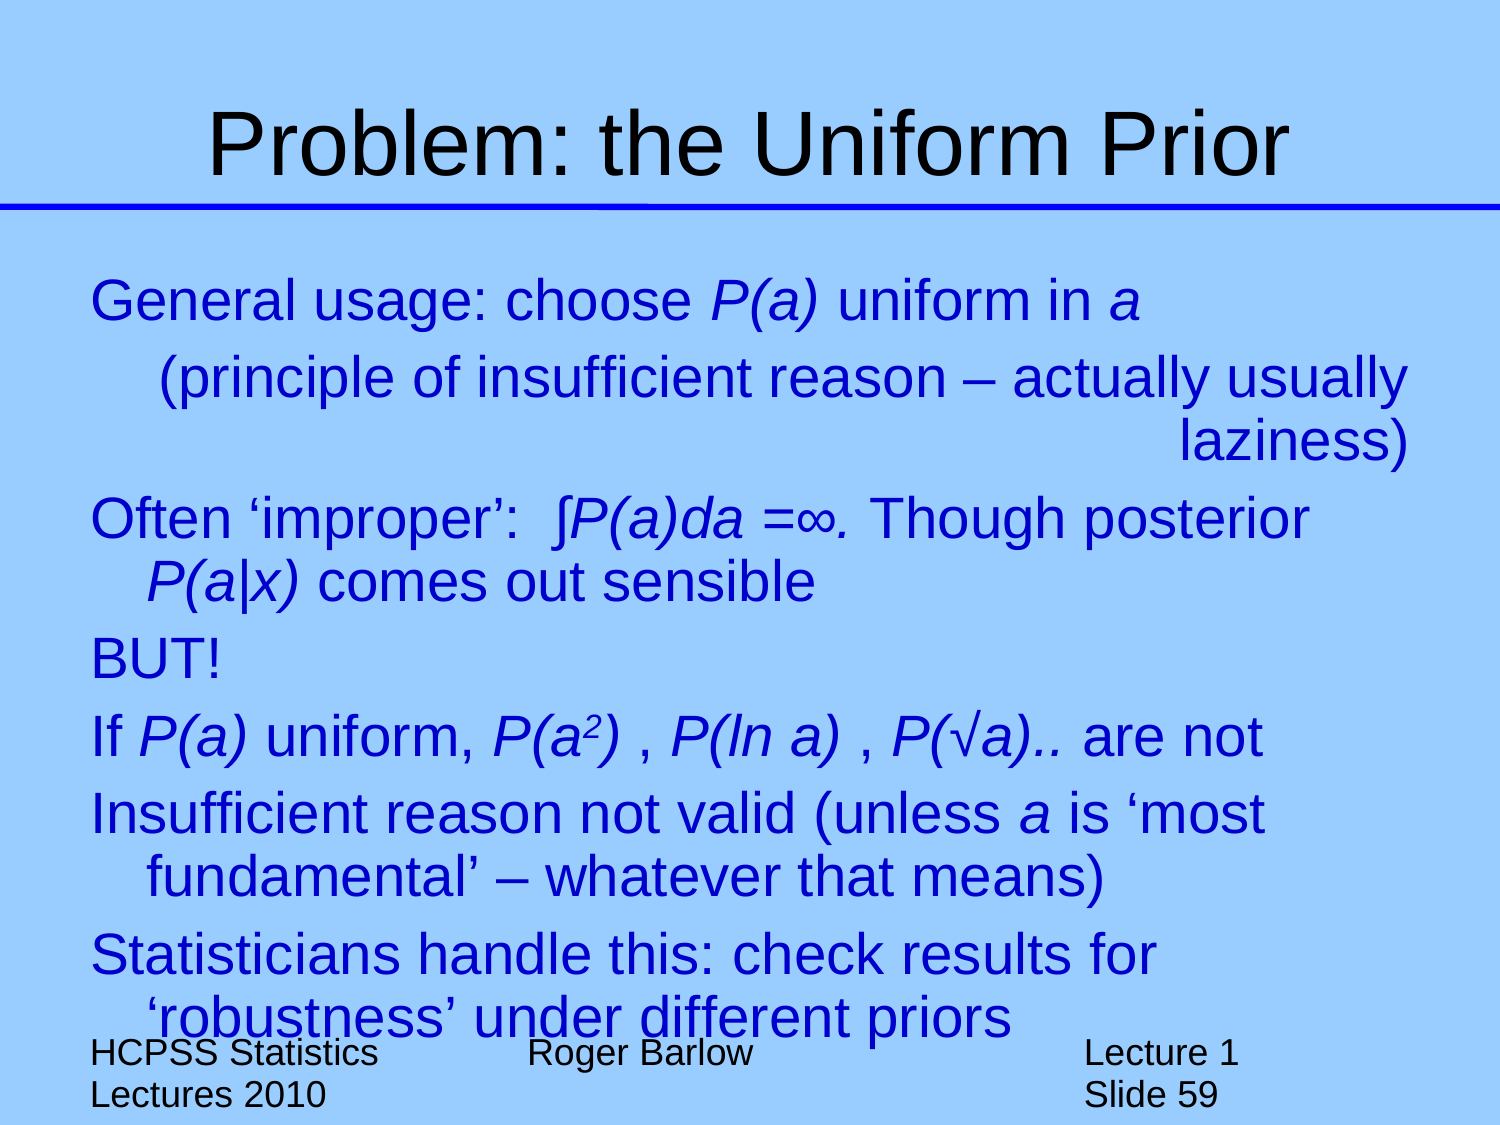

# Problem: the Uniform Prior
General usage: choose P(a) uniform in a
(principle of insufficient reason – actually usually laziness)
Often ‘improper’: ∫P(a)da =∞. Though posterior P(a|x) comes out sensible
BUT!
If P(a) uniform, P(a2) , P(ln a) , P(√a).. are not
Insufficient reason not valid (unless a is ‘most fundamental’ – whatever that means)
Statisticians handle this: check results for ‘robustness’ under different priors
59